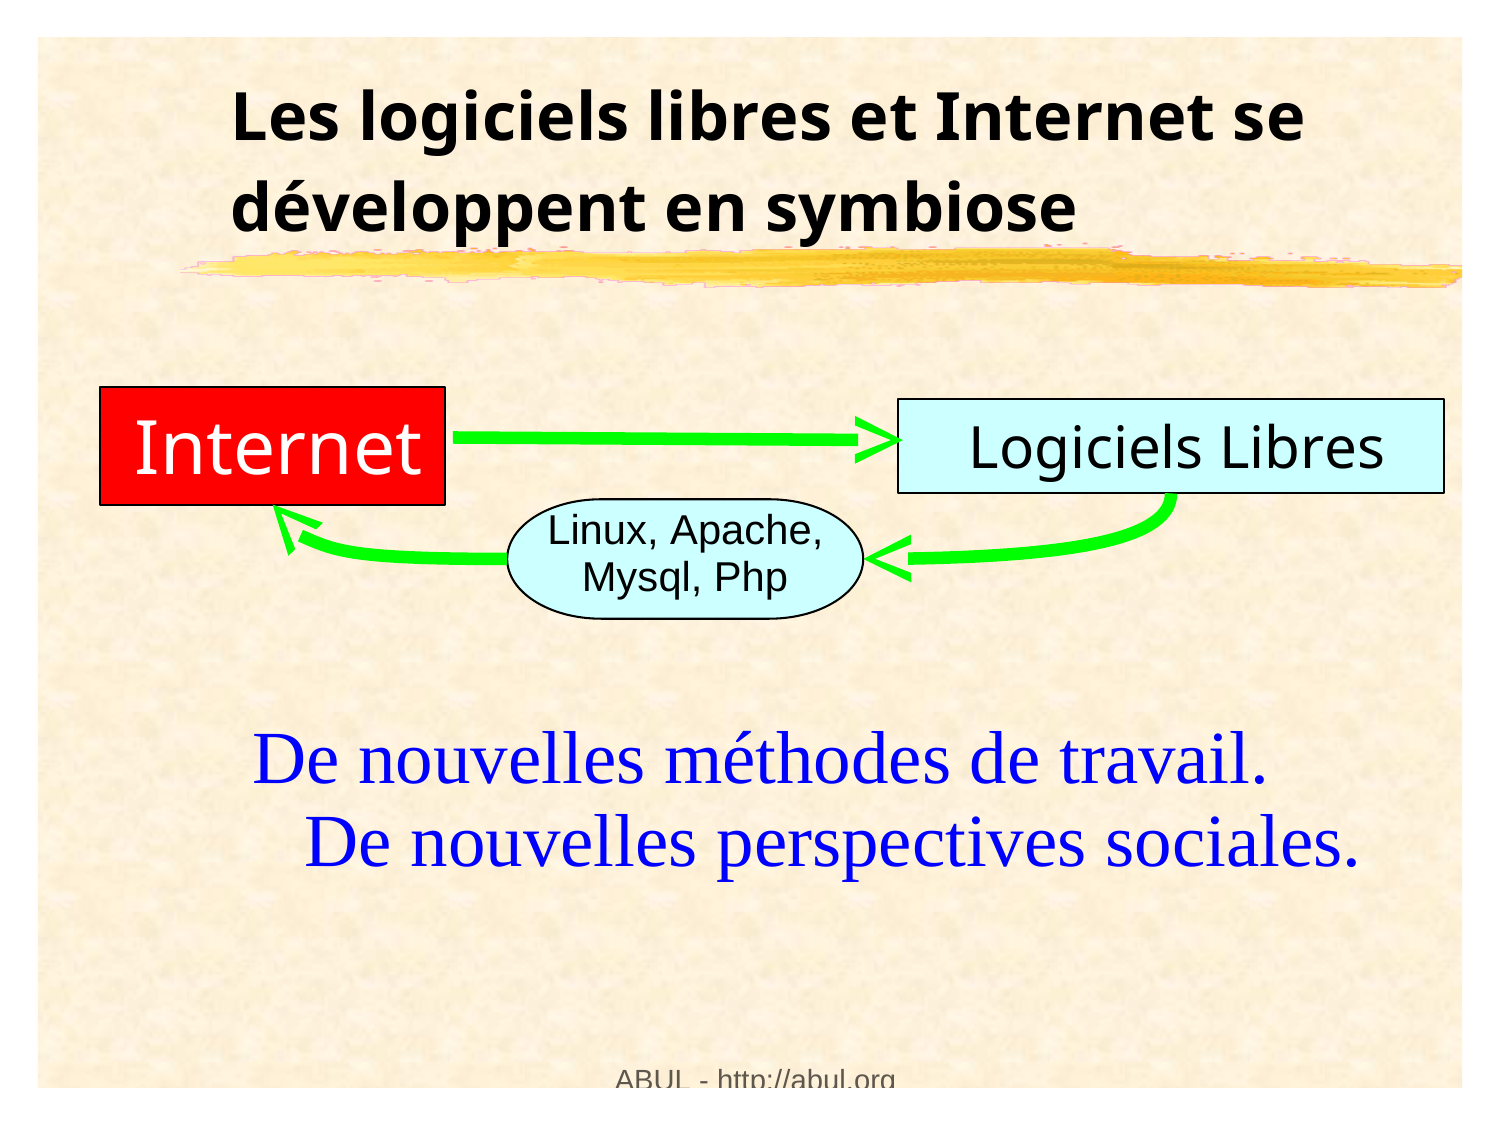

# Les logiciels libres et Internet se développent en symbiose
Internet
Logiciels Libres
Linux, Apache, Mysql, Php
De nouvelles méthodes de travail.
 De nouvelles perspectives sociales.